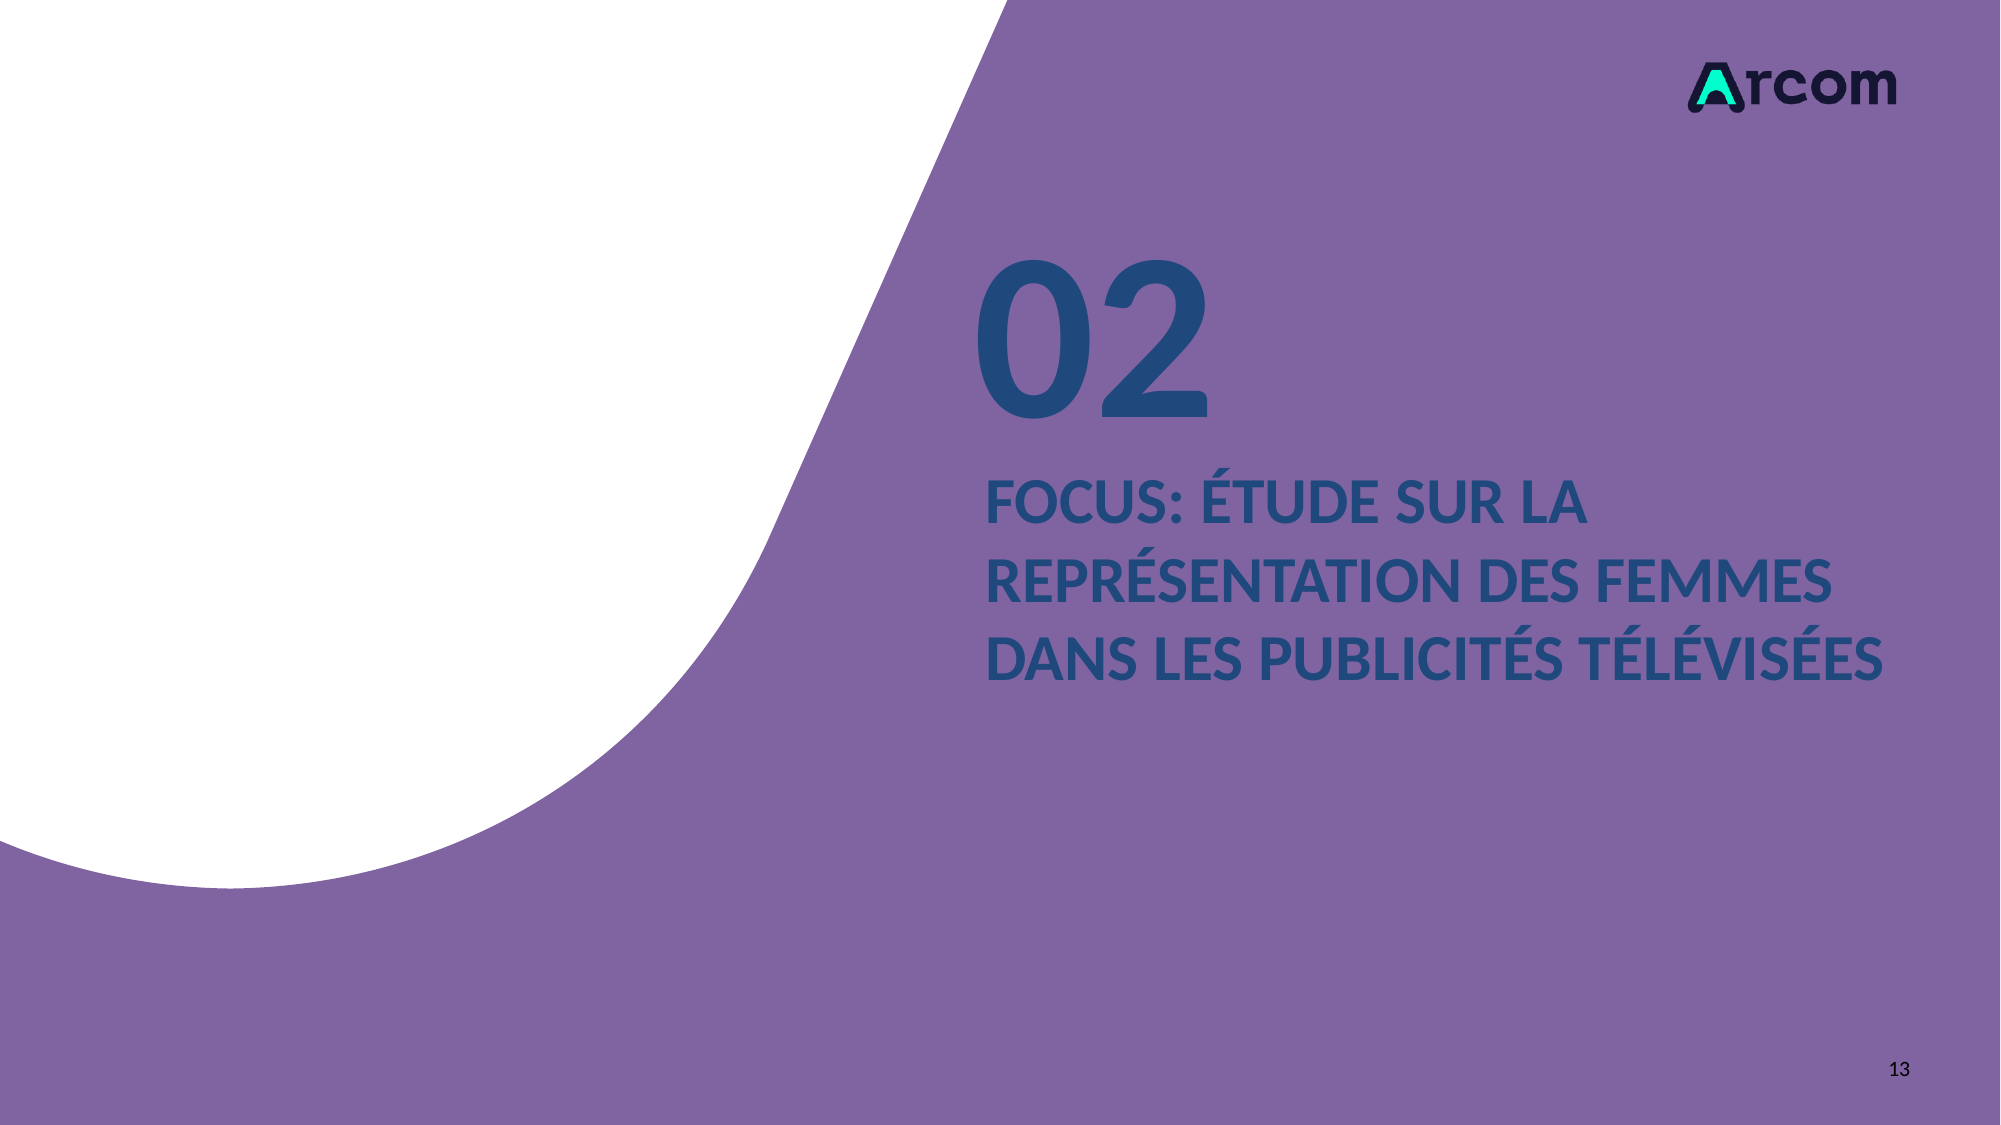

# 02
Focus: étude sur la représentation des femmes dans les publicités télévisées